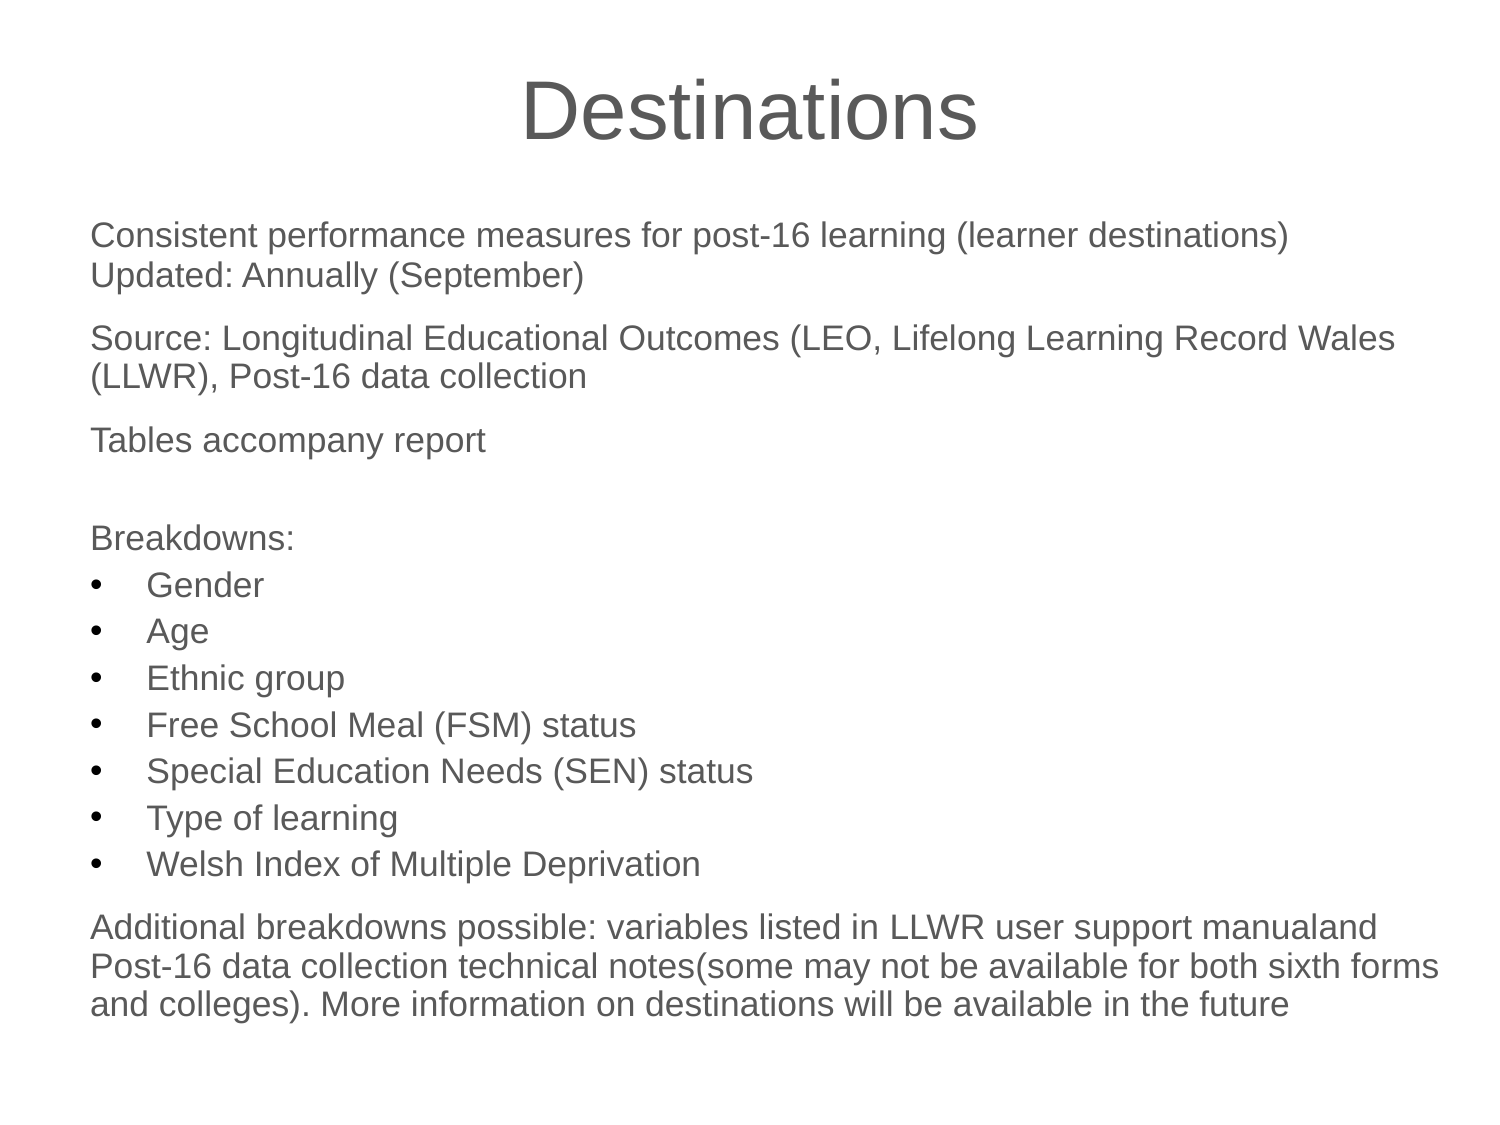

Destinations
# Consistent performance measures for post-16 learning (learner destinations)
Updated: Annually (September)
Source: Longitudinal Educational Outcomes (LEO, Lifelong Learning Record Wales (LLWR), Post-16 data collection
Tables accompany report
Breakdowns:
Gender
Age
Ethnic group
Free School Meal (FSM) status
Special Education Needs (SEN) status
Type of learning
Welsh Index of Multiple Deprivation
Additional breakdowns possible: variables listed in LLWR user support manualand Post-16 data collection technical notes(some may not be available for both sixth forms and colleges). More information on destinations will be available in the future